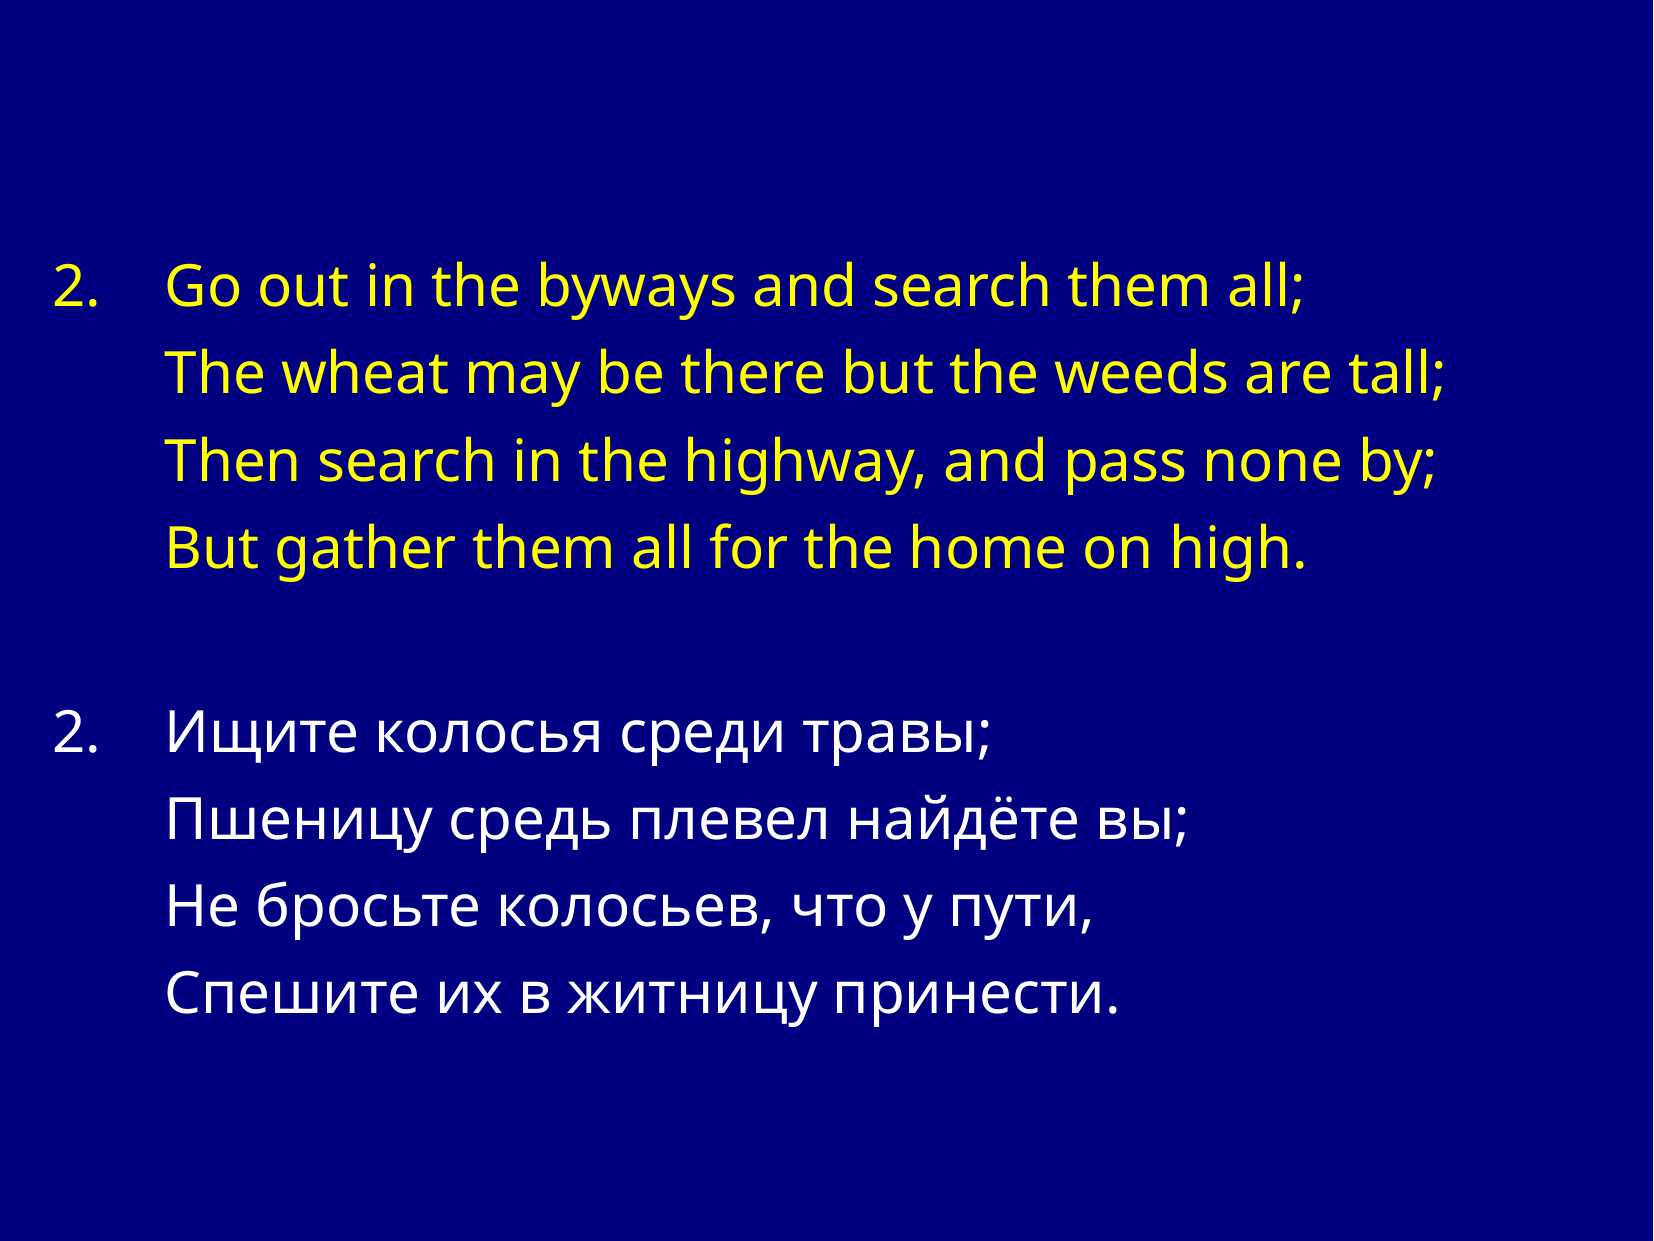

2.	Go out in the byways and search them all;
	The wheat may be there but the weeds are tall;
	Then search in the highway, and pass none by;
	But gather them all for the home on high.
2.	Ищите колосья среди травы;
	Пшеницу средь плевел найдёте вы;
	Не бросьте колосьев, что у пути,
	Спешите их в житницу принести.